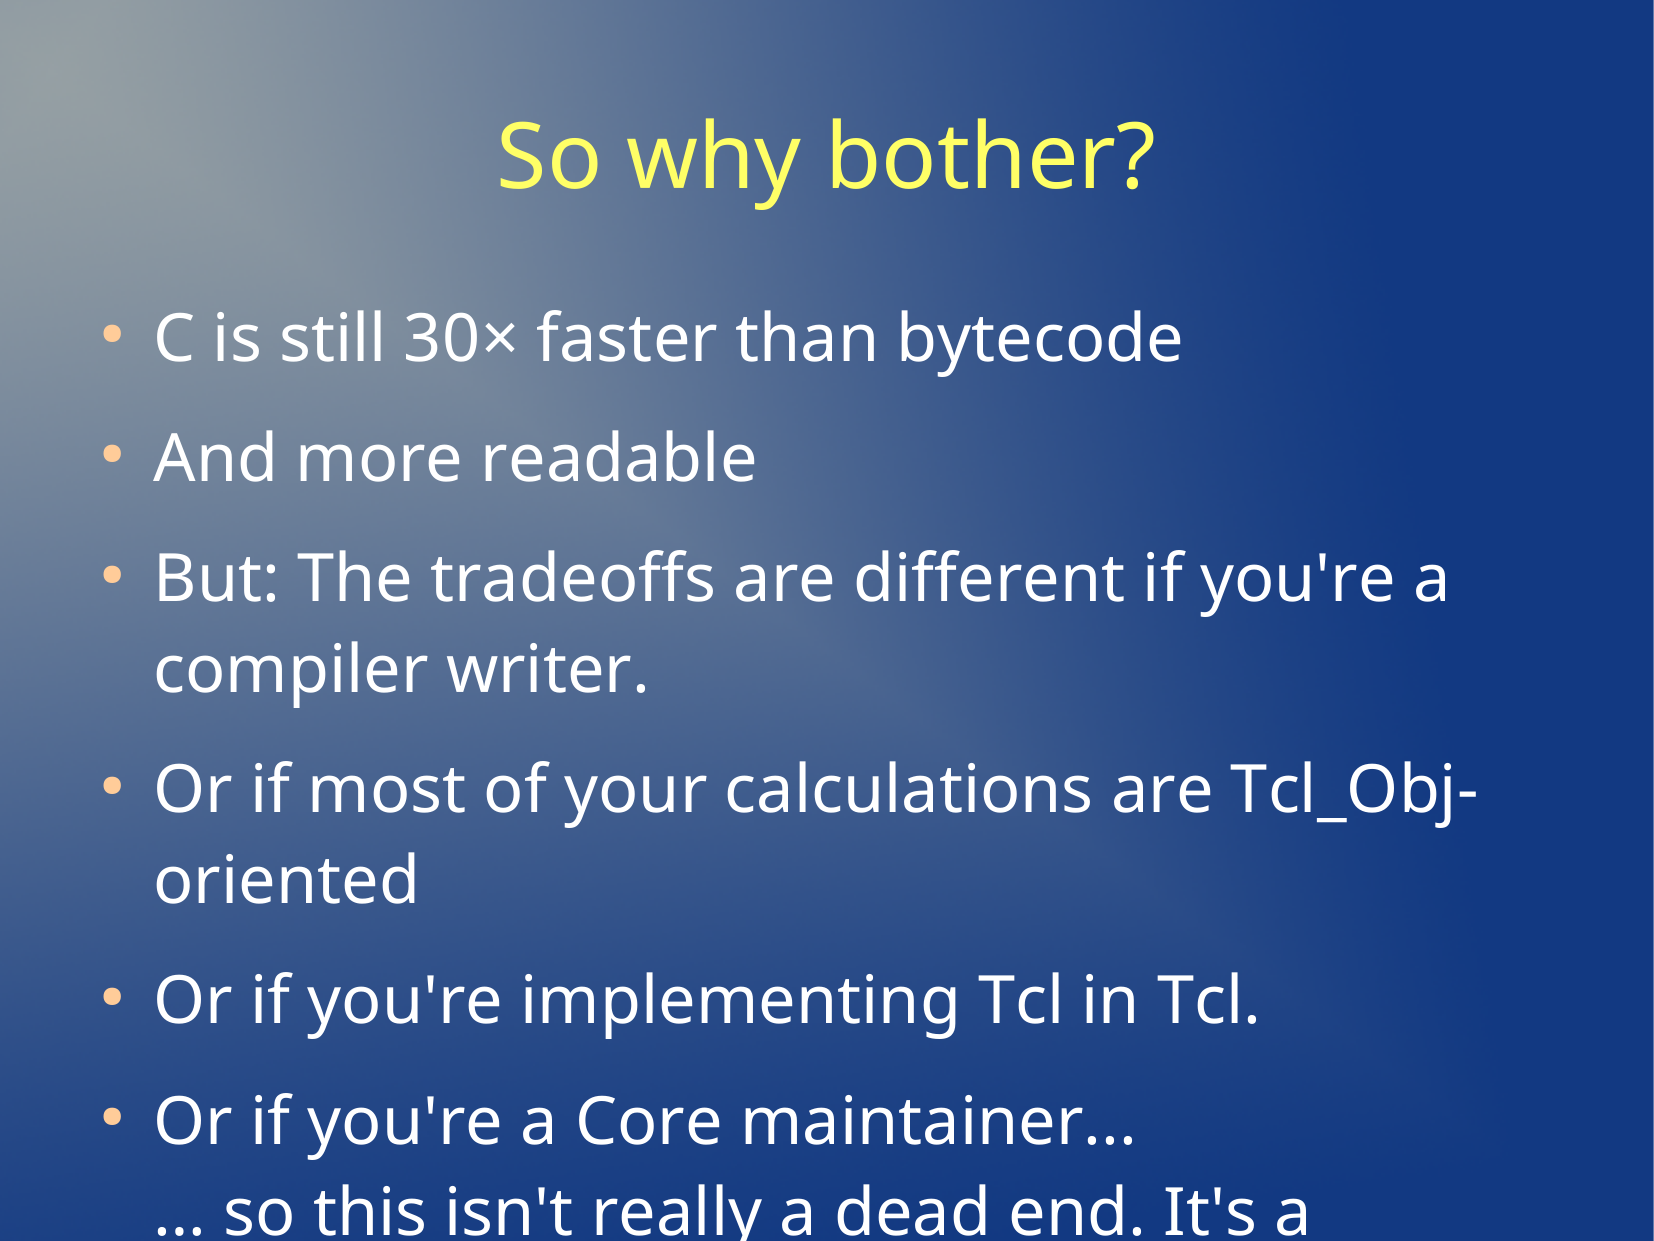

# So why bother?
C is still 30× faster than bytecode
And more readable
But: The tradeoffs are different if you're a compiler writer.
Or if most of your calculations are Tcl_Obj-oriented
Or if you're implementing Tcl in Tcl.
Or if you're a Core maintainer...
… so this isn't really a dead end. It's a jumping-off point.